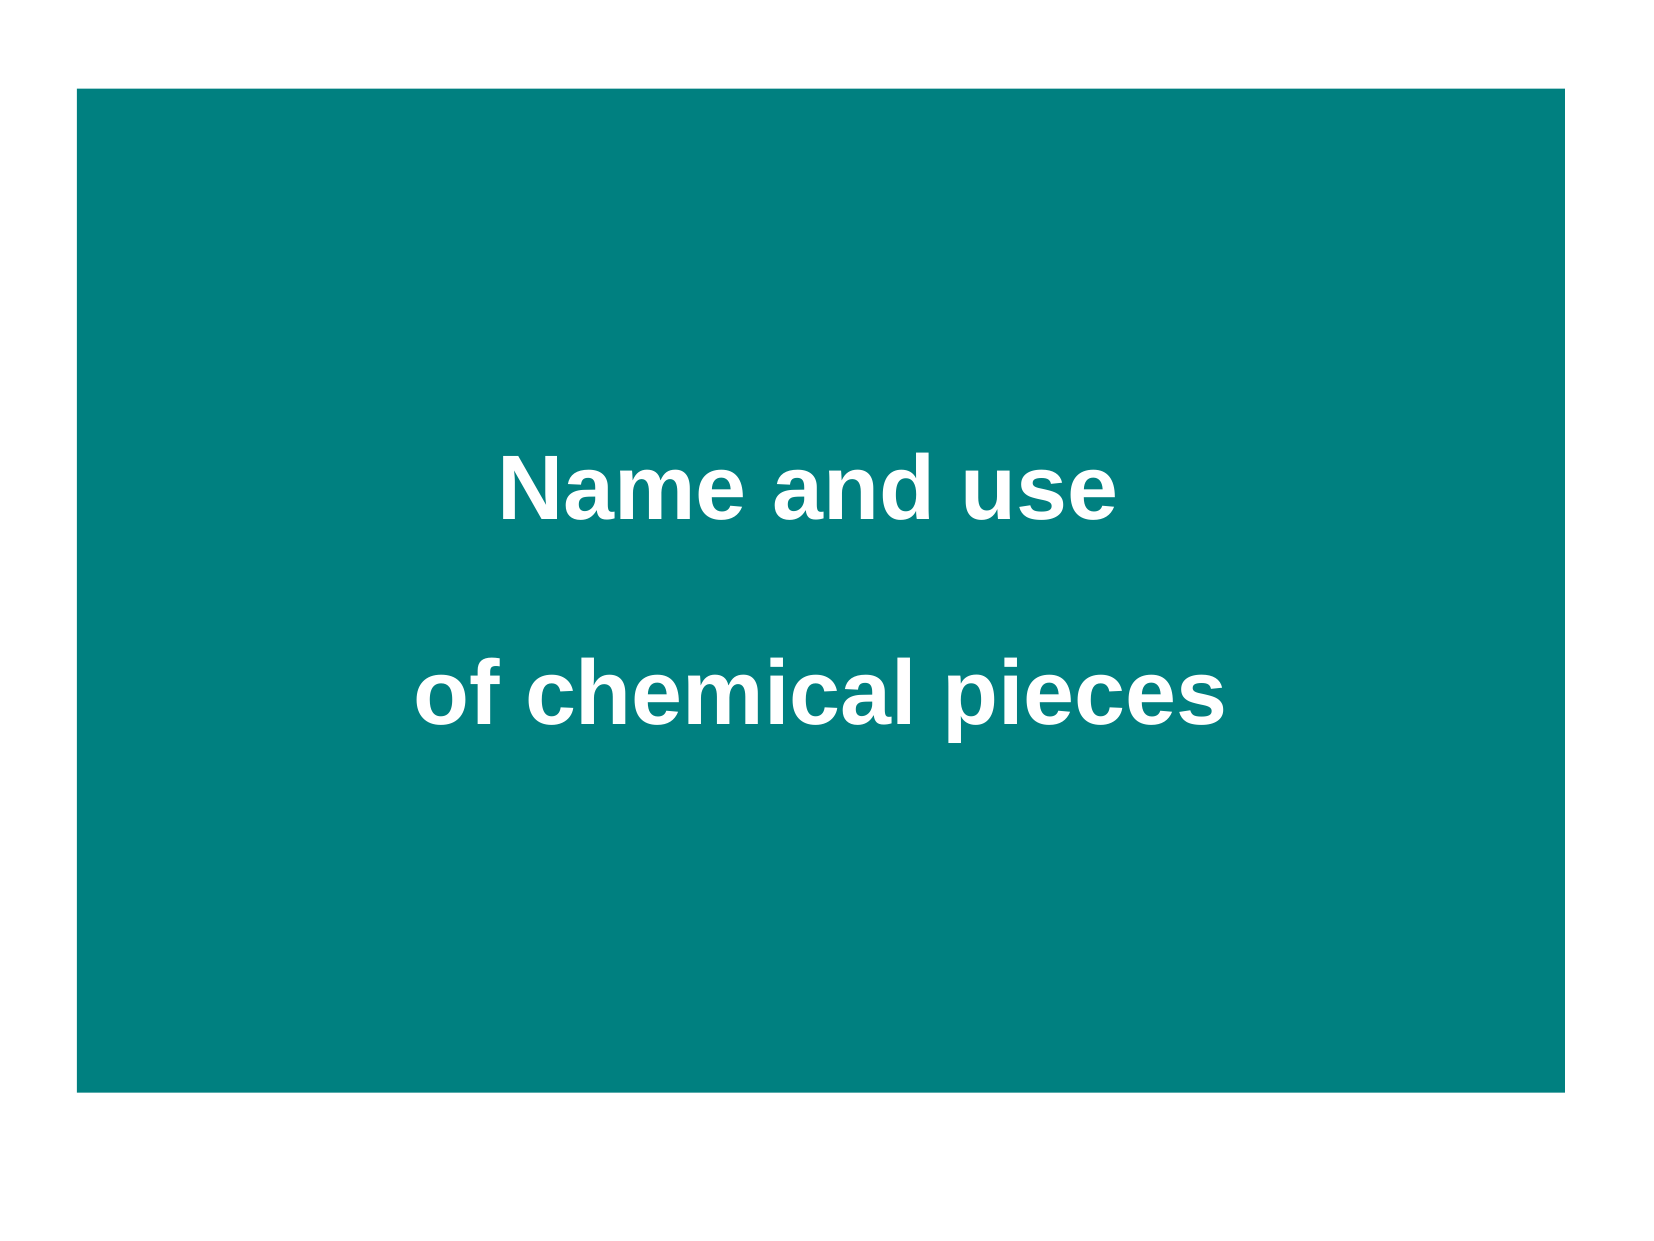

# Name and use of chemical pieces